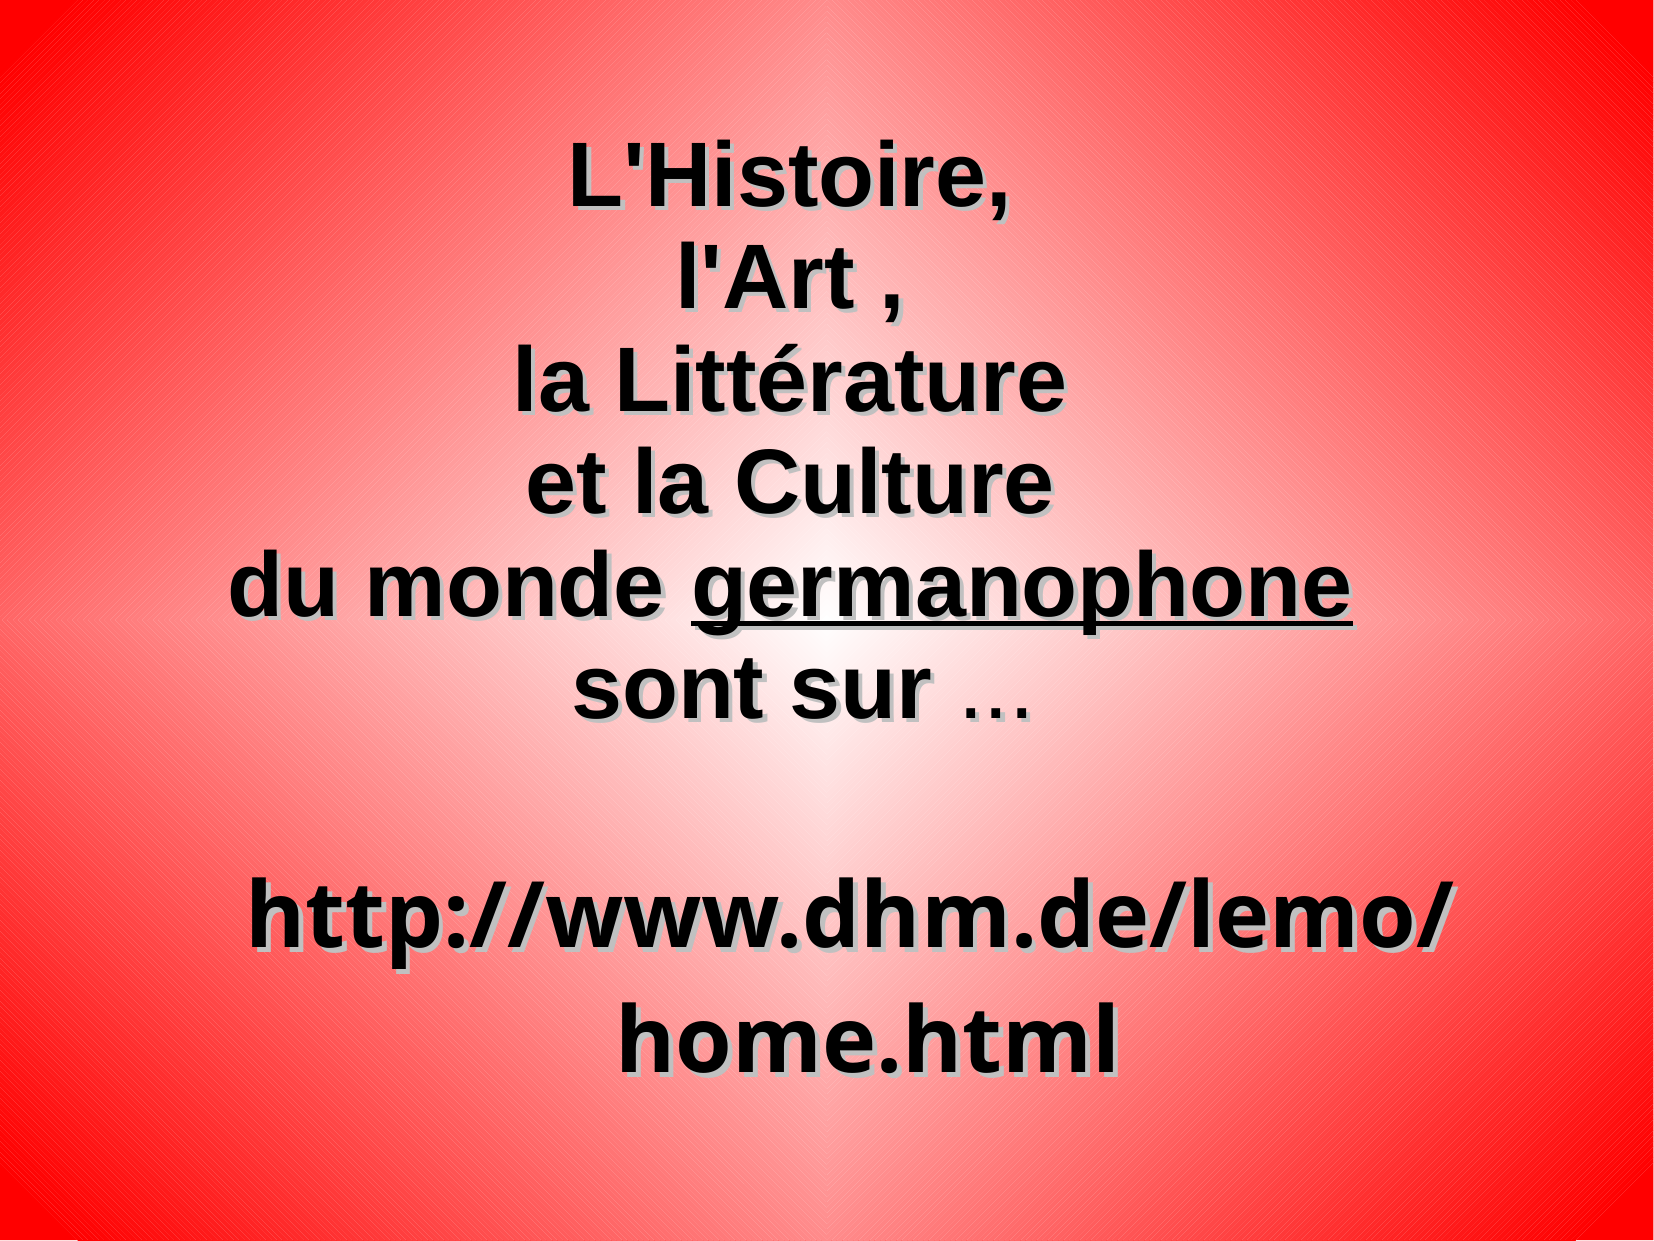

# L'Histoire, l'Art , la Littérature et la Culture du monde germanophone sont sur ...
http://www.dhm.de/lemo/home.html